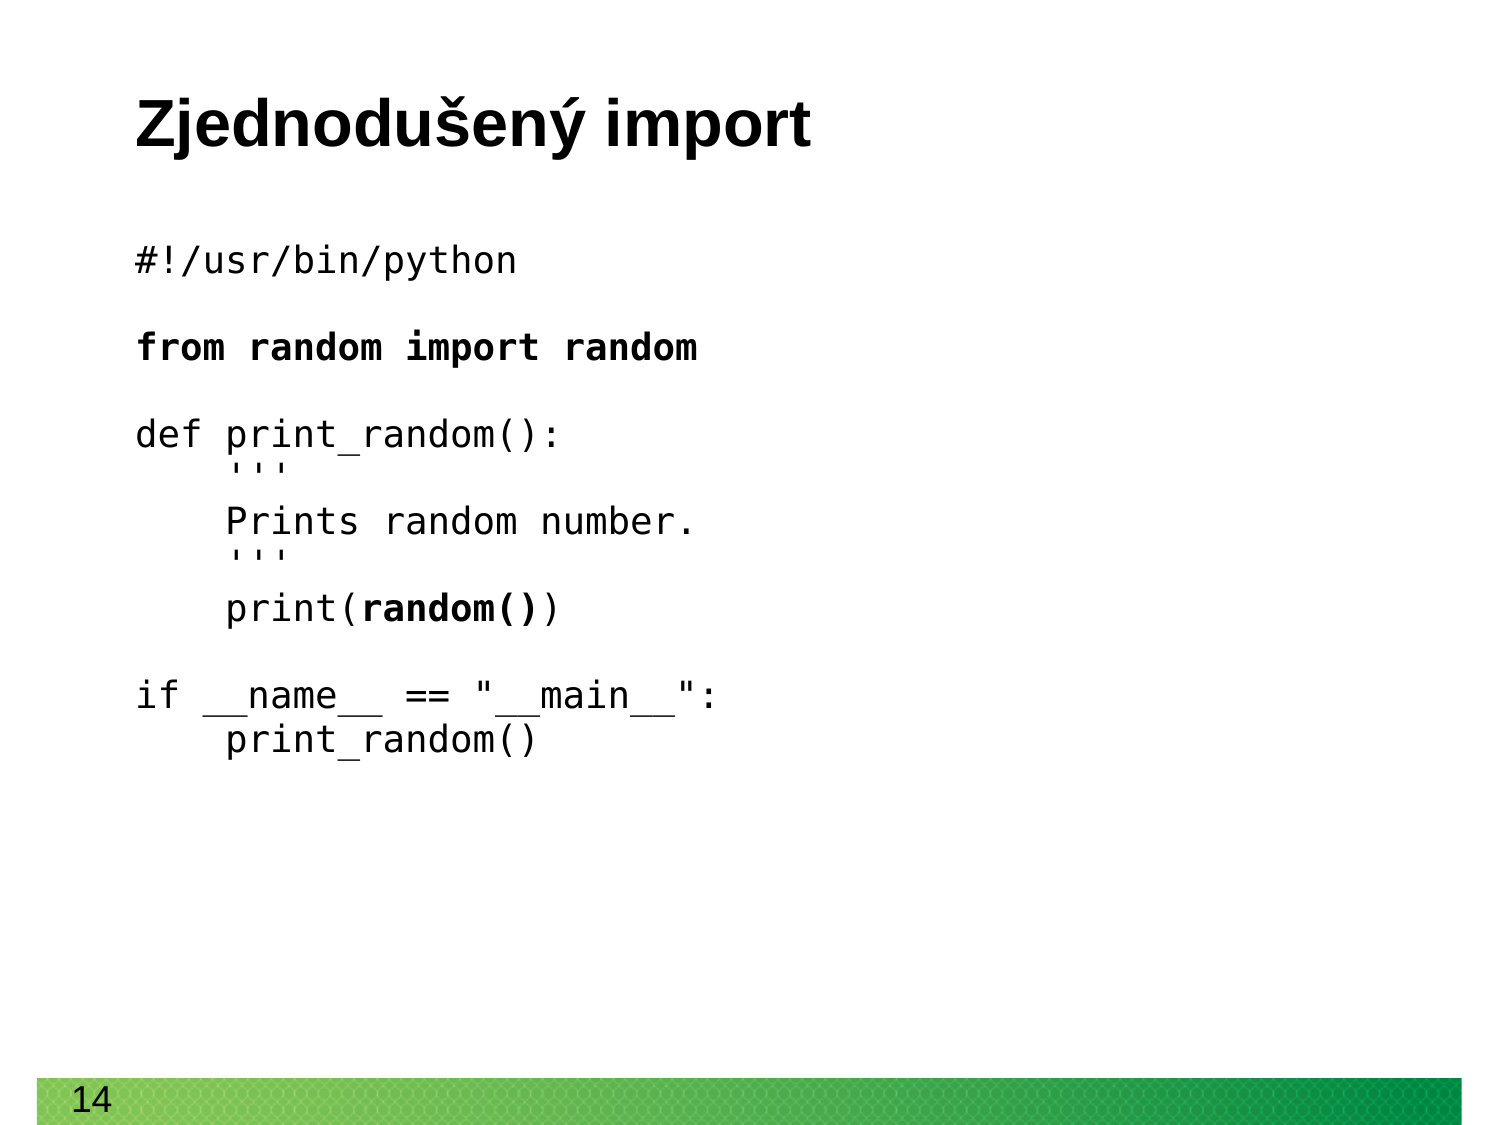

# Zjednodušený import
#!/usr/bin/python
from random import random
def print_random():
 '''
 Prints random number.
 '''
 print(random())
if __name__ == "__main__":
 print_random()